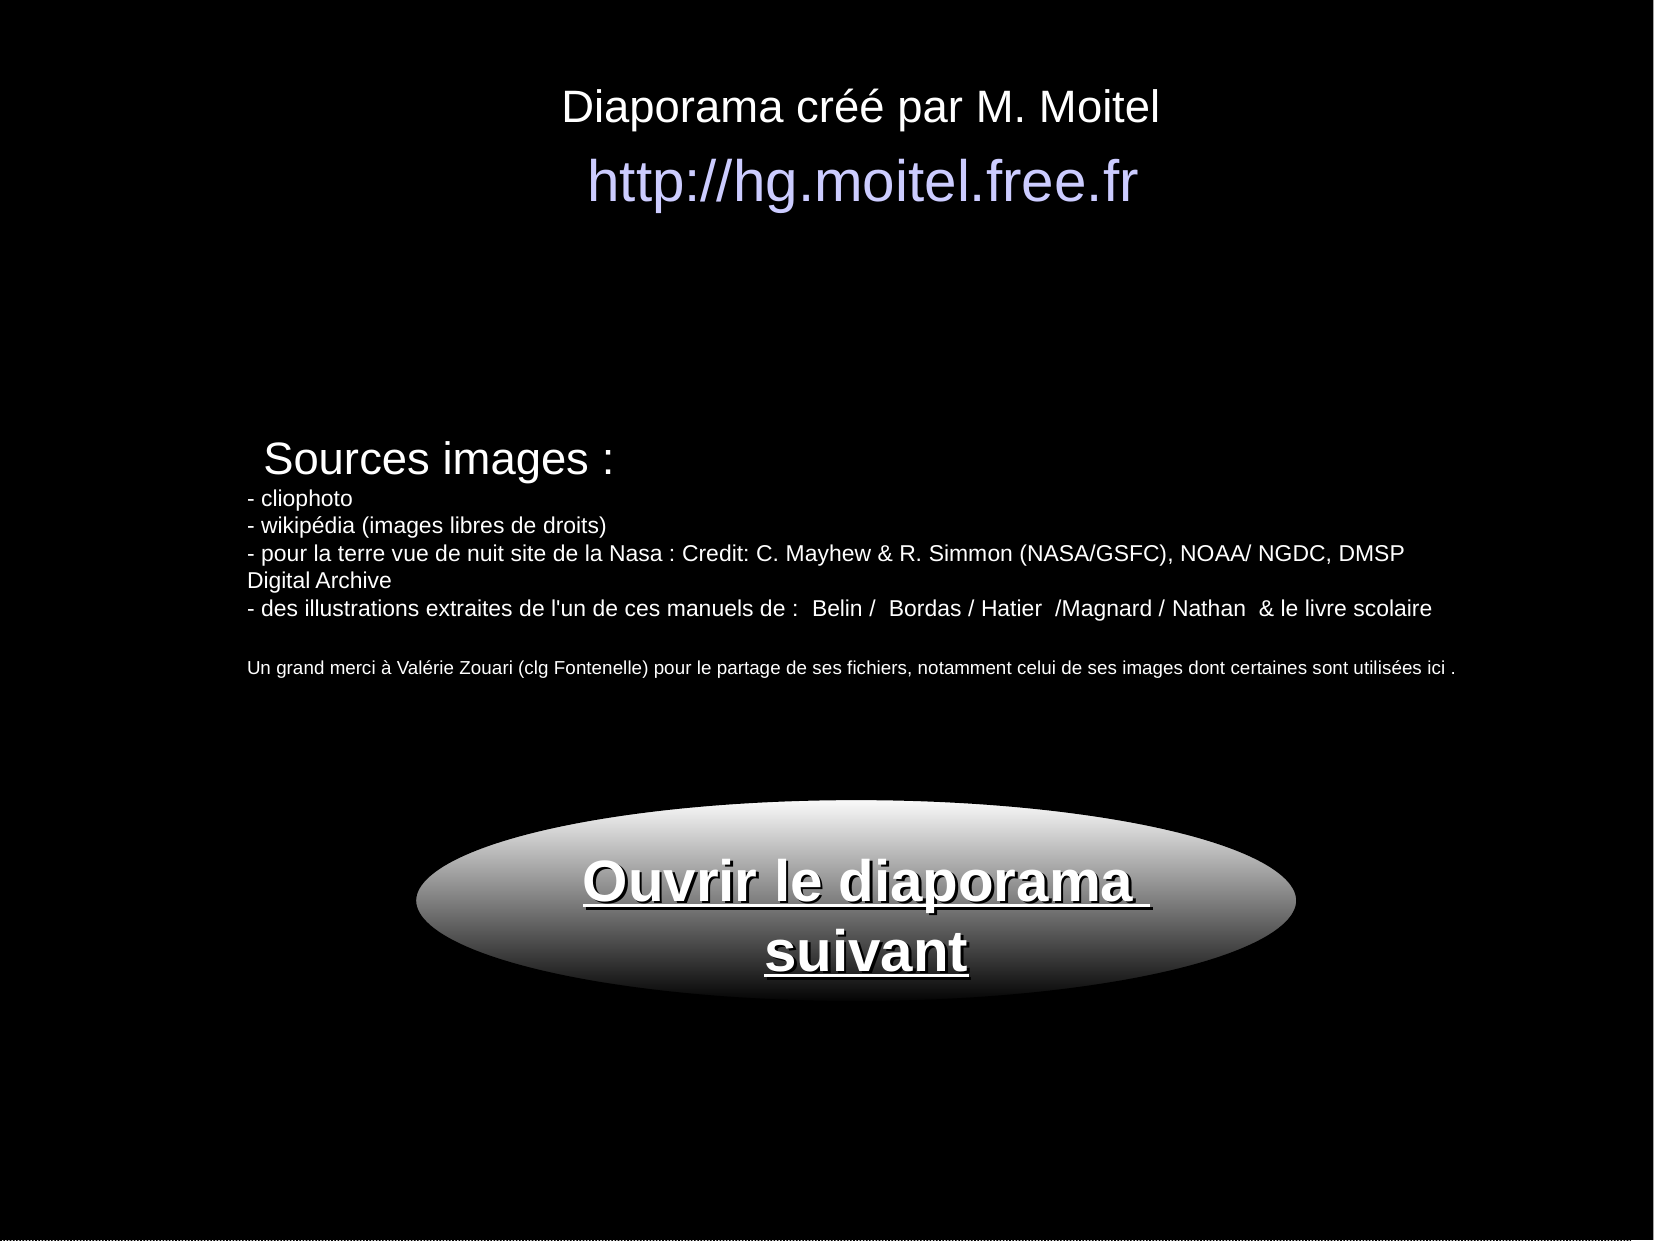

Diaporama créé par M. Moitel
http://hg.moitel.free.fr
Sources images :
- cliophoto
- wikipédia (images libres de droits)
- pour la terre vue de nuit site de la Nasa : Credit: C. Mayhew & R. Simmon (NASA/GSFC), NOAA/ NGDC, DMSP Digital Archive
- des illustrations extraites de l'un de ces manuels de : Belin / Bordas / Hatier /Magnard / Nathan & le livre scolaire
Un grand merci à Valérie Zouari (clg Fontenelle) pour le partage de ses fichiers, notamment celui de ses images dont certaines sont utilisées ici .
Ouvrir le diaporama
suivant